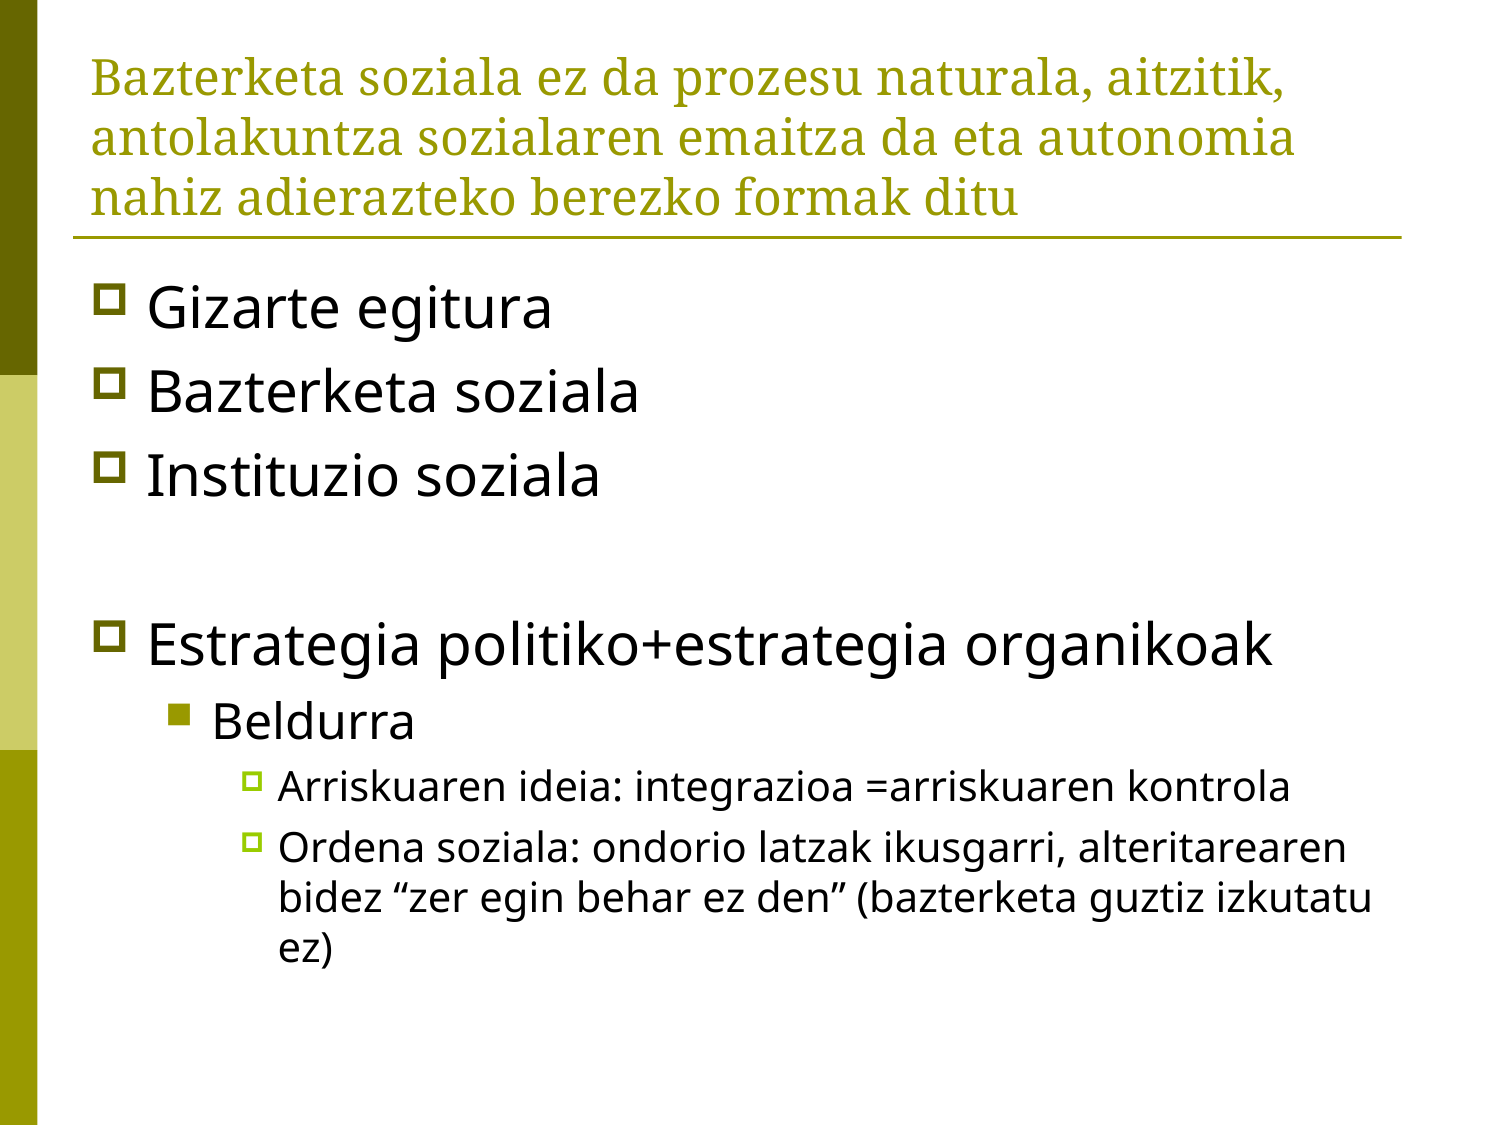

# Bazterketa soziala ez da prozesu naturala, aitzitik, antolakuntza sozialaren emaitza da eta autonomia nahiz adierazteko berezko formak ditu
Gizarte egitura
Bazterketa soziala
Instituzio soziala
Estrategia politiko+estrategia organikoak
Beldurra
Arriskuaren ideia: integrazioa =arriskuaren kontrola
Ordena soziala: ondorio latzak ikusgarri, alteritarearen bidez “zer egin behar ez den” (bazterketa guztiz izkutatu ez)